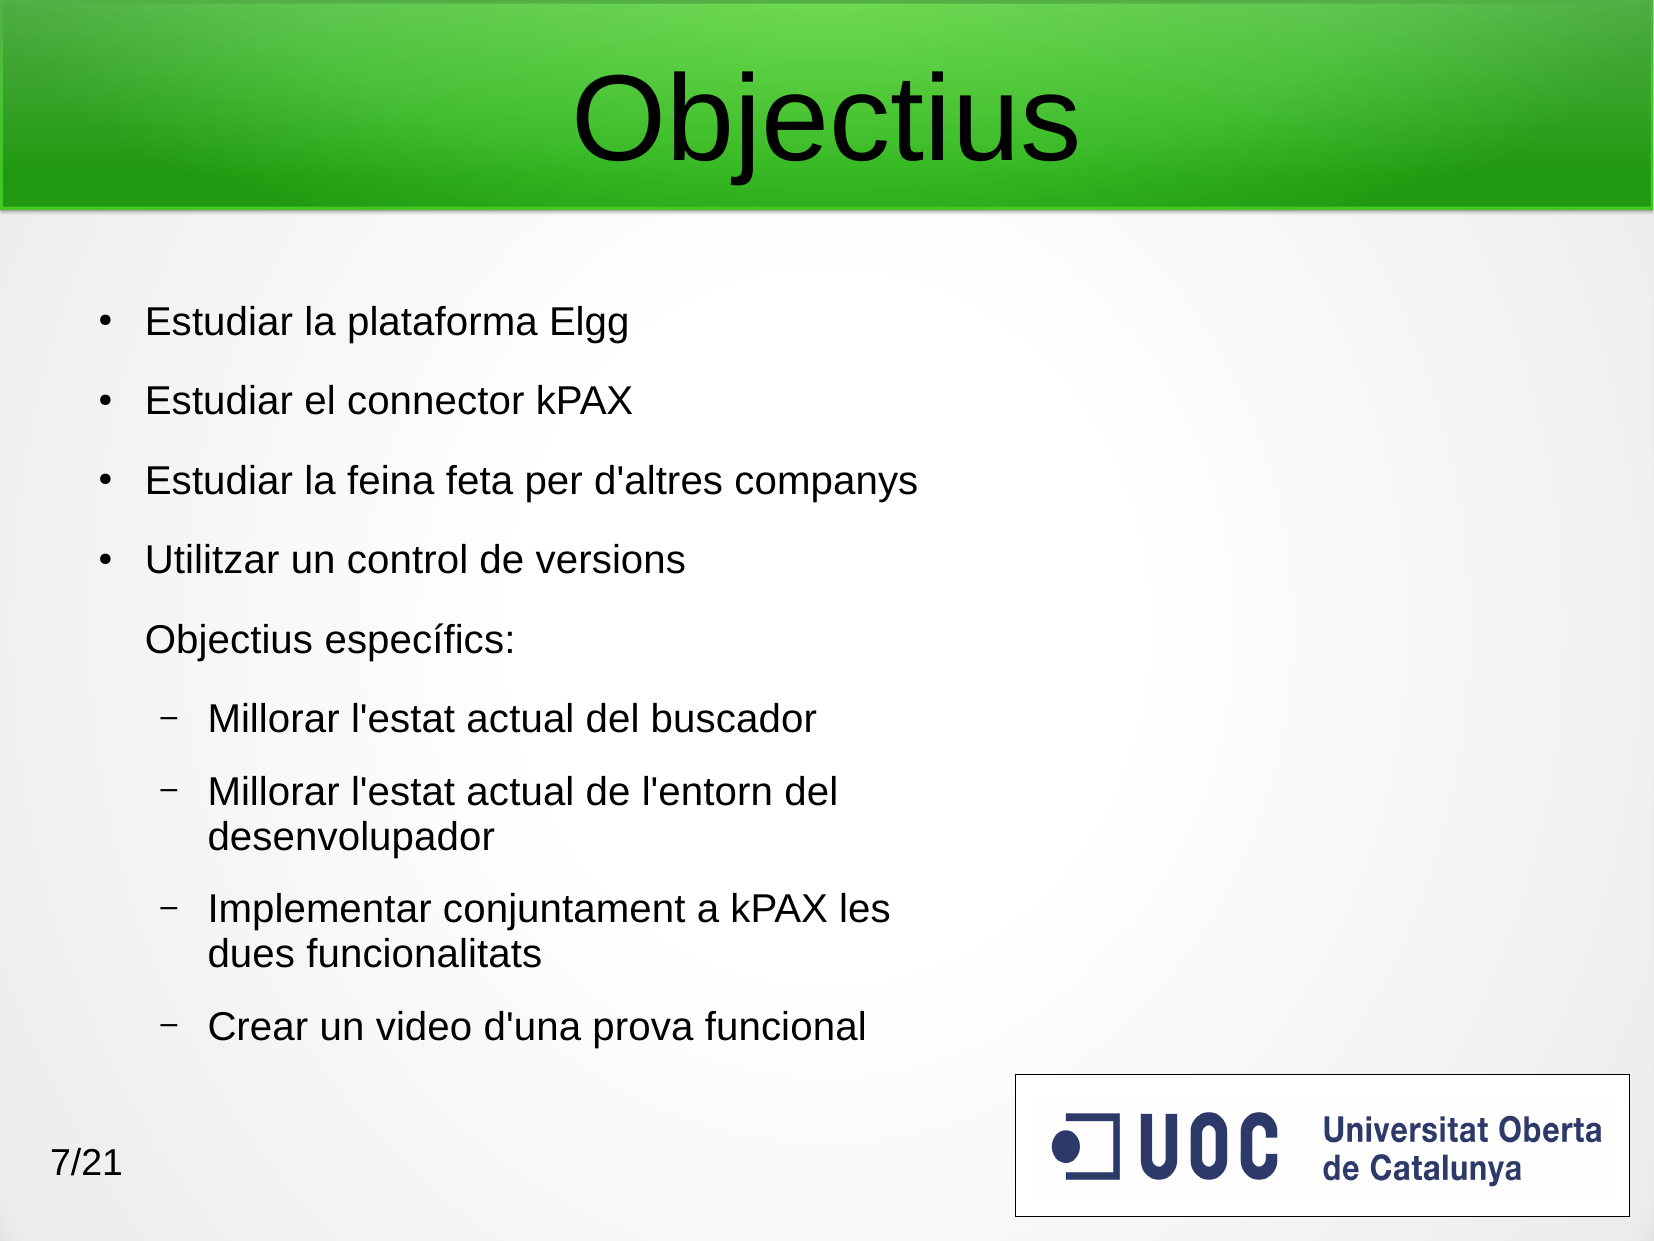

# Objectius
Estudiar la plataforma Elgg
Estudiar el connector kPAX
Estudiar la feina feta per d'altres companys
Utilitzar un control de versions
Objectius específics:
Millorar l'estat actual del buscador
Millorar l'estat actual de l'entorn del desenvolupador
Implementar conjuntament a kPAX les dues funcionalitats
Crear un video d'una prova funcional